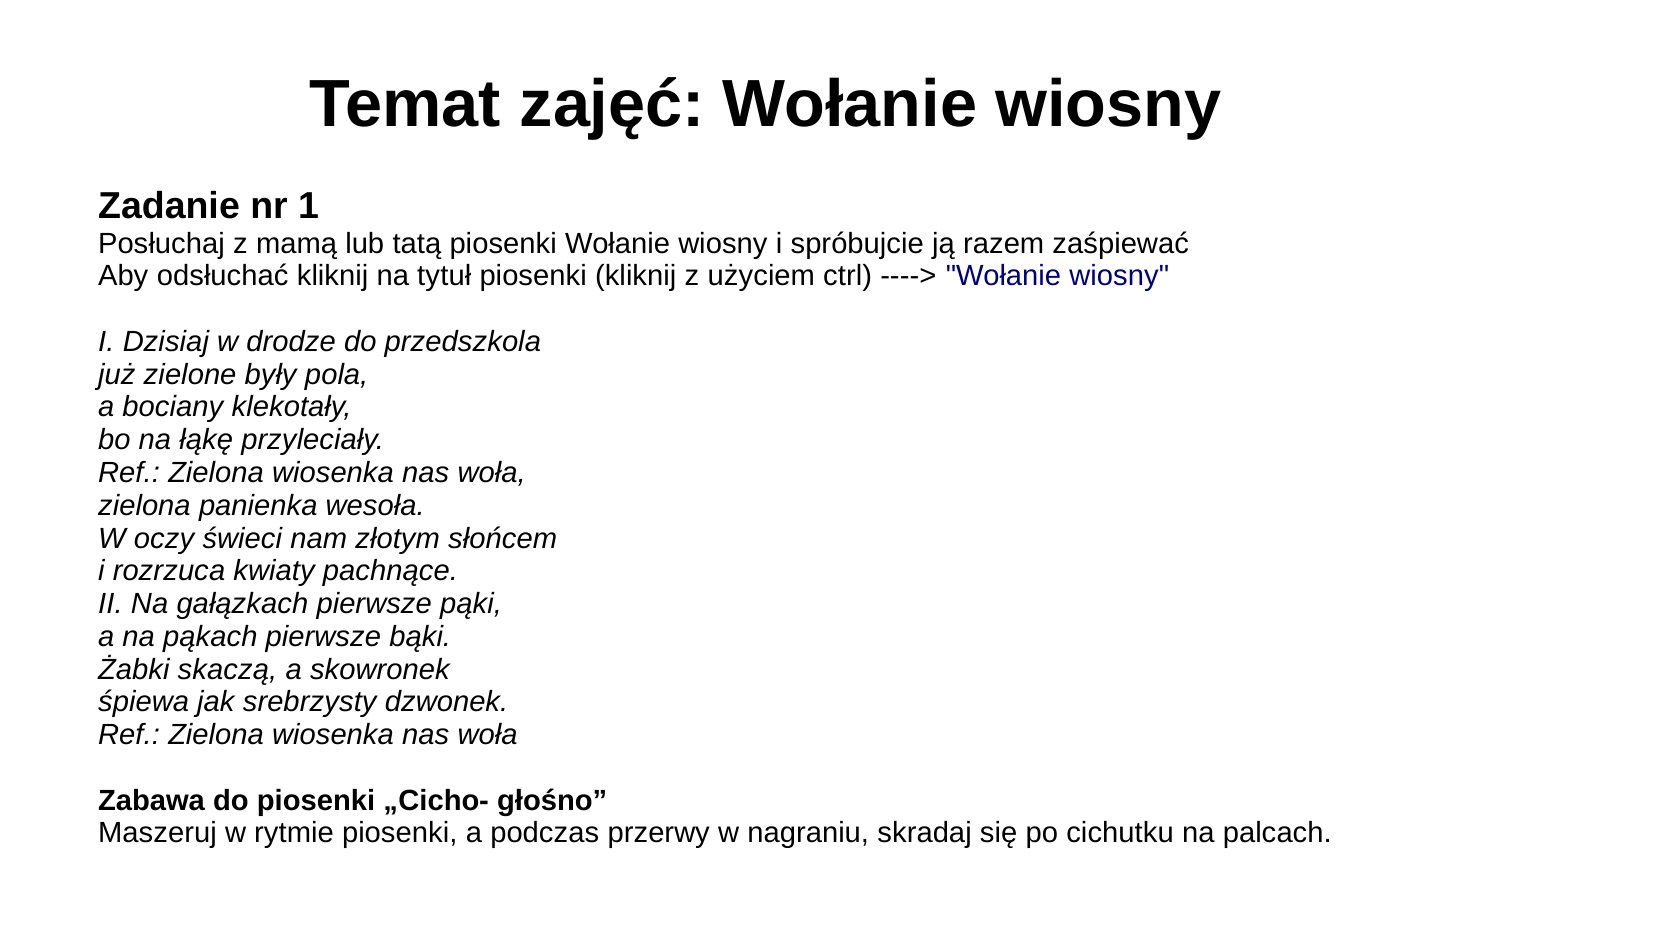

Temat zajęć: Wołanie wiosny
Zadanie nr 1
Posłuchaj z mamą lub tatą piosenki Wołanie wiosny i spróbujcie ją razem zaśpiewać
Aby odsłuchać kliknij na tytuł piosenki (kliknij z użyciem ctrl) ----> "Wołanie wiosny"
I. Dzisiaj w drodze do przedszkola
już zielone były pola,
a bociany klekotały,
bo na łąkę przyleciały.
Ref.: Zielona wiosenka nas woła,
zielona panienka wesoła.
W oczy świeci nam złotym słońcem
i rozrzuca kwiaty pachnące.
II. Na gałązkach pierwsze pąki,
a na pąkach pierwsze bąki.
Żabki skaczą, a skowronek
śpiewa jak srebrzysty dzwonek.
Ref.: Zielona wiosenka nas woła
Zabawa do piosenki „Cicho- głośno”
Maszeruj w rytmie piosenki, a podczas przerwy w nagraniu, skradaj się po cichutku na palcach.